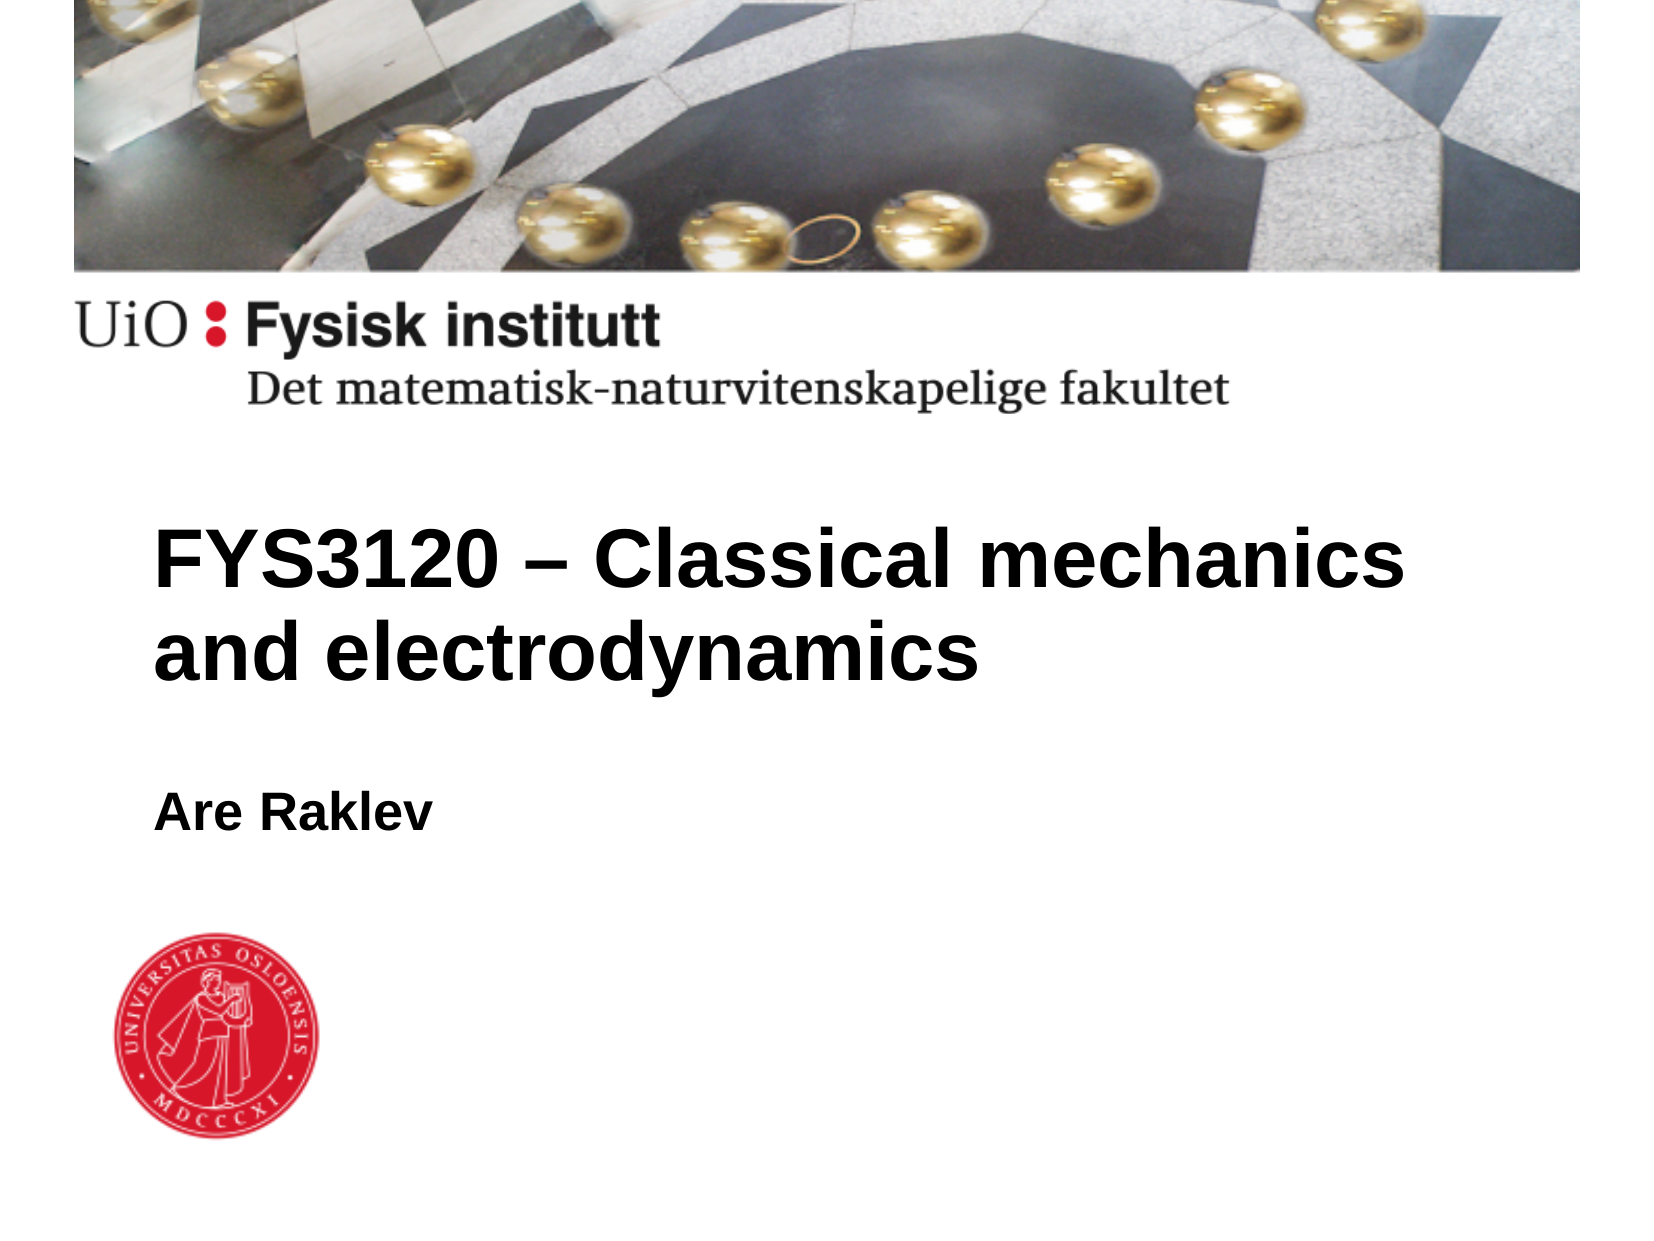

FYS3120 – Classical mechanics and electrodynamics
# Are Raklev